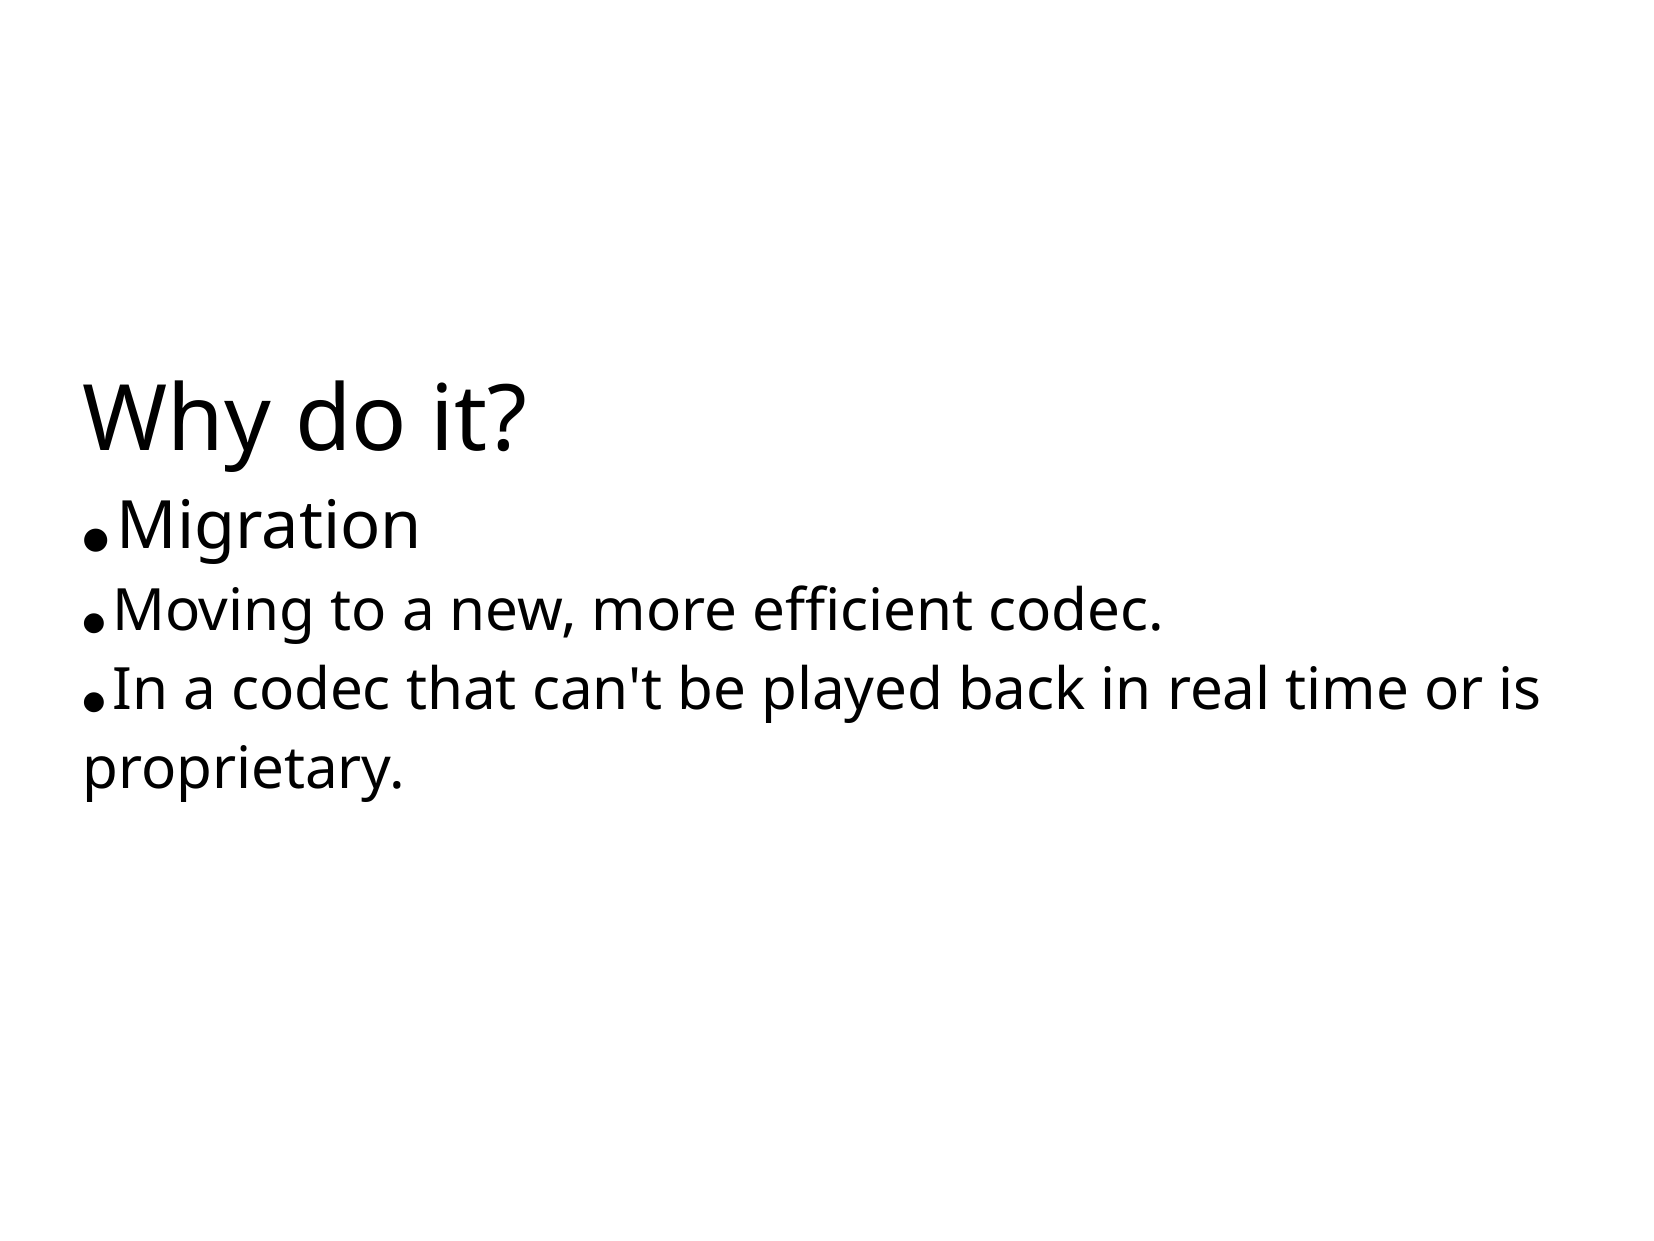

# Why do it?
● Migration
● Moving to a new, more efficient codec.
● In a codec that can't be played back in real time or is
proprietary.